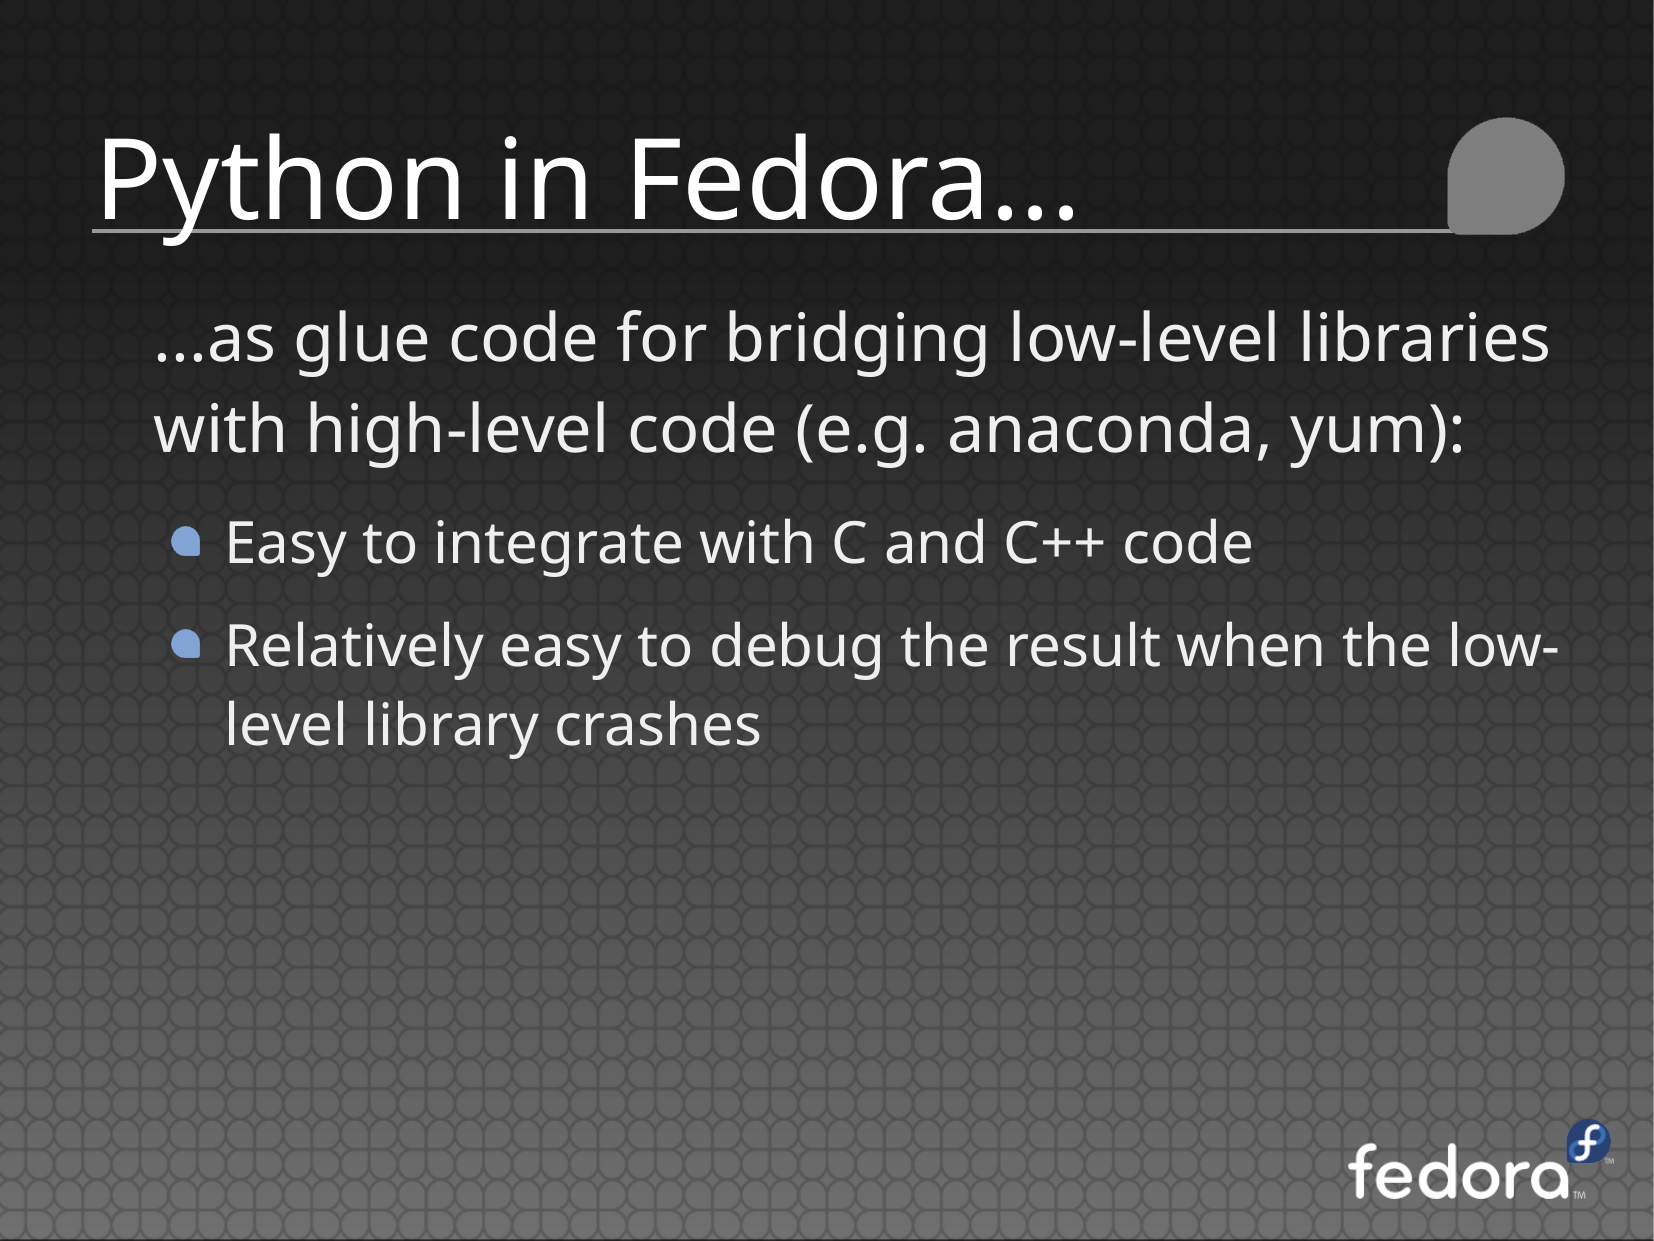

Python in Fedora...
# ...as glue code for bridging low-level libraries with high-level code (e.g. anaconda, yum):
Easy to integrate with C and C++ code
Relatively easy to debug the result when the low-level library crashes